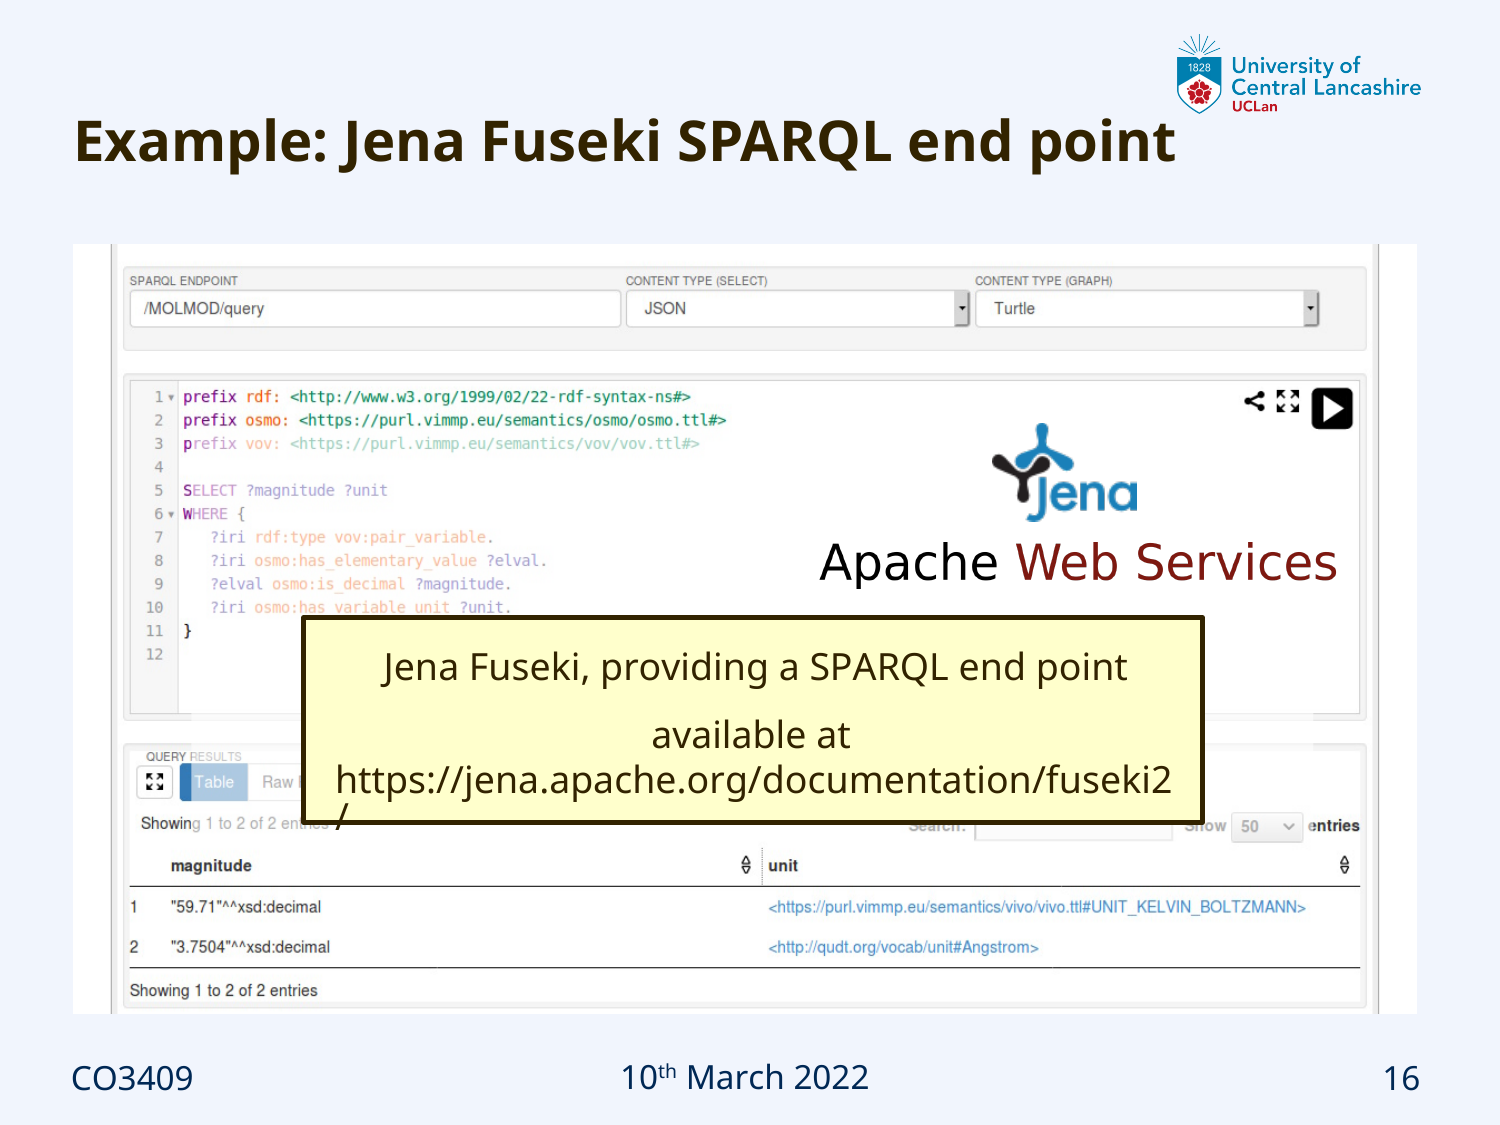

# Example: Jena Fuseki SPARQL end point
Jena Fuseki, providing a SPARQL end point
available at https://jena.apache.org/documentation/fuseki2/